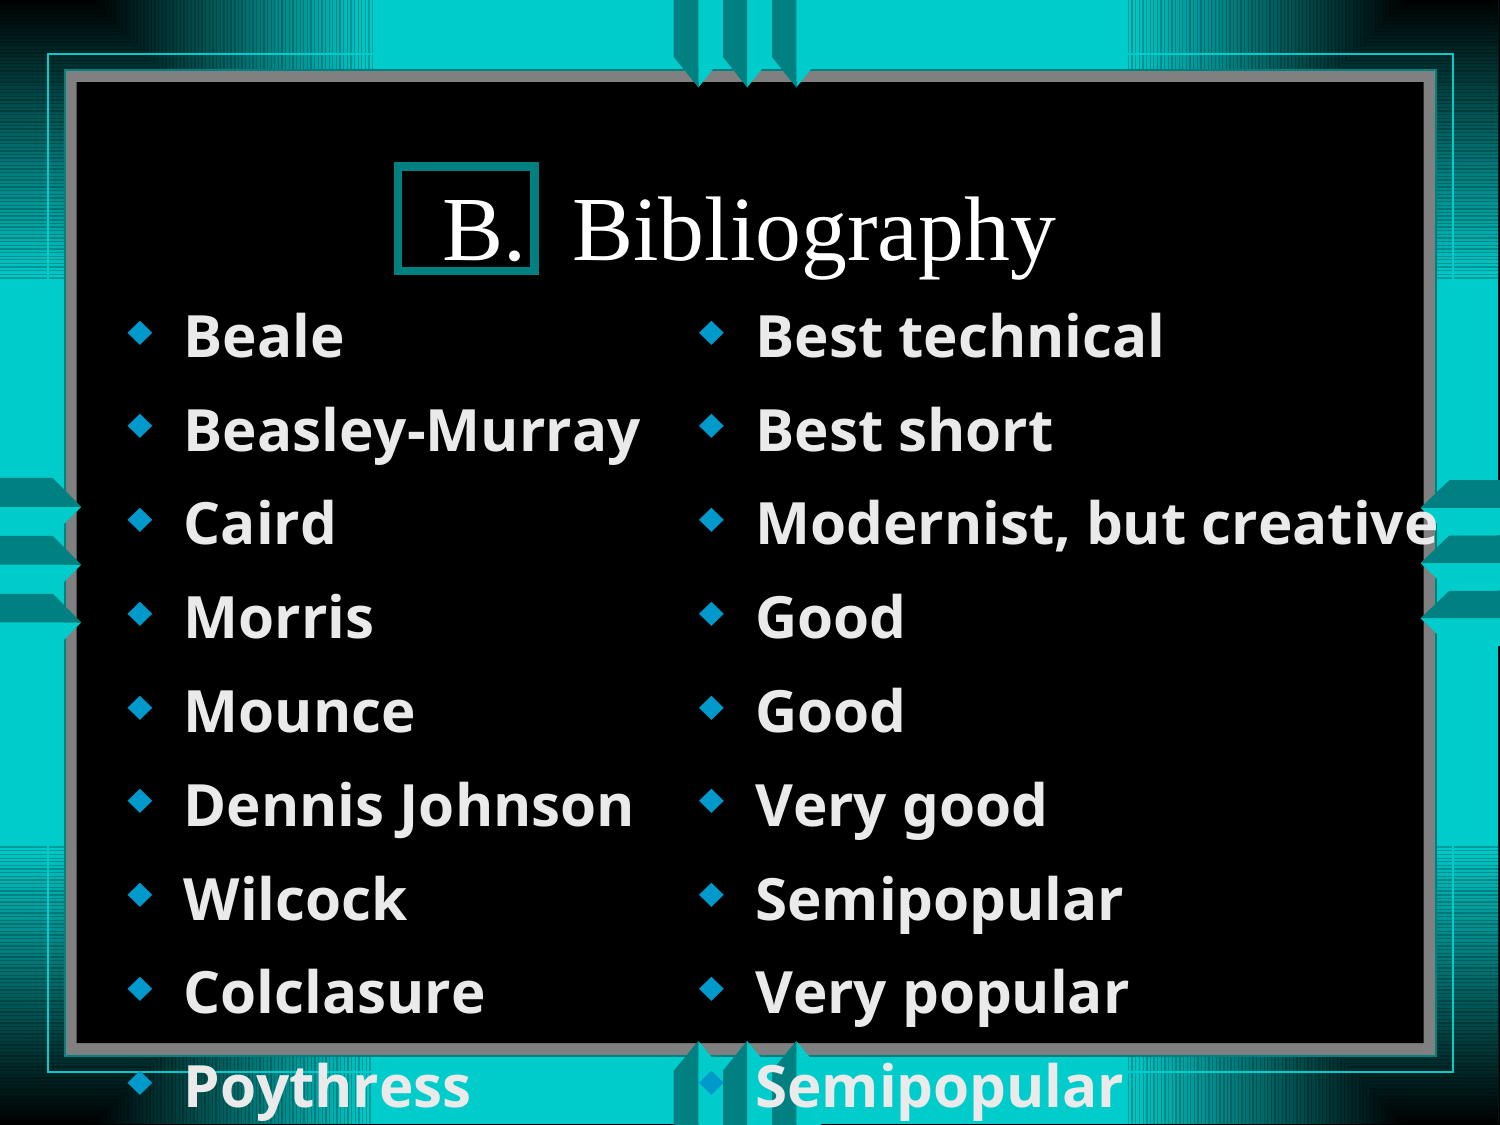

# B. Bibliography
Beale
Beasley-Murray
Caird
Morris
Mounce
Dennis Johnson
Wilcock
Colclasure
Poythress
Guthrie
Best technical
Best short
Modernist, but creative
Good
Good
Very good
Semipopular
Very popular
Semipopular
Popular, thematic